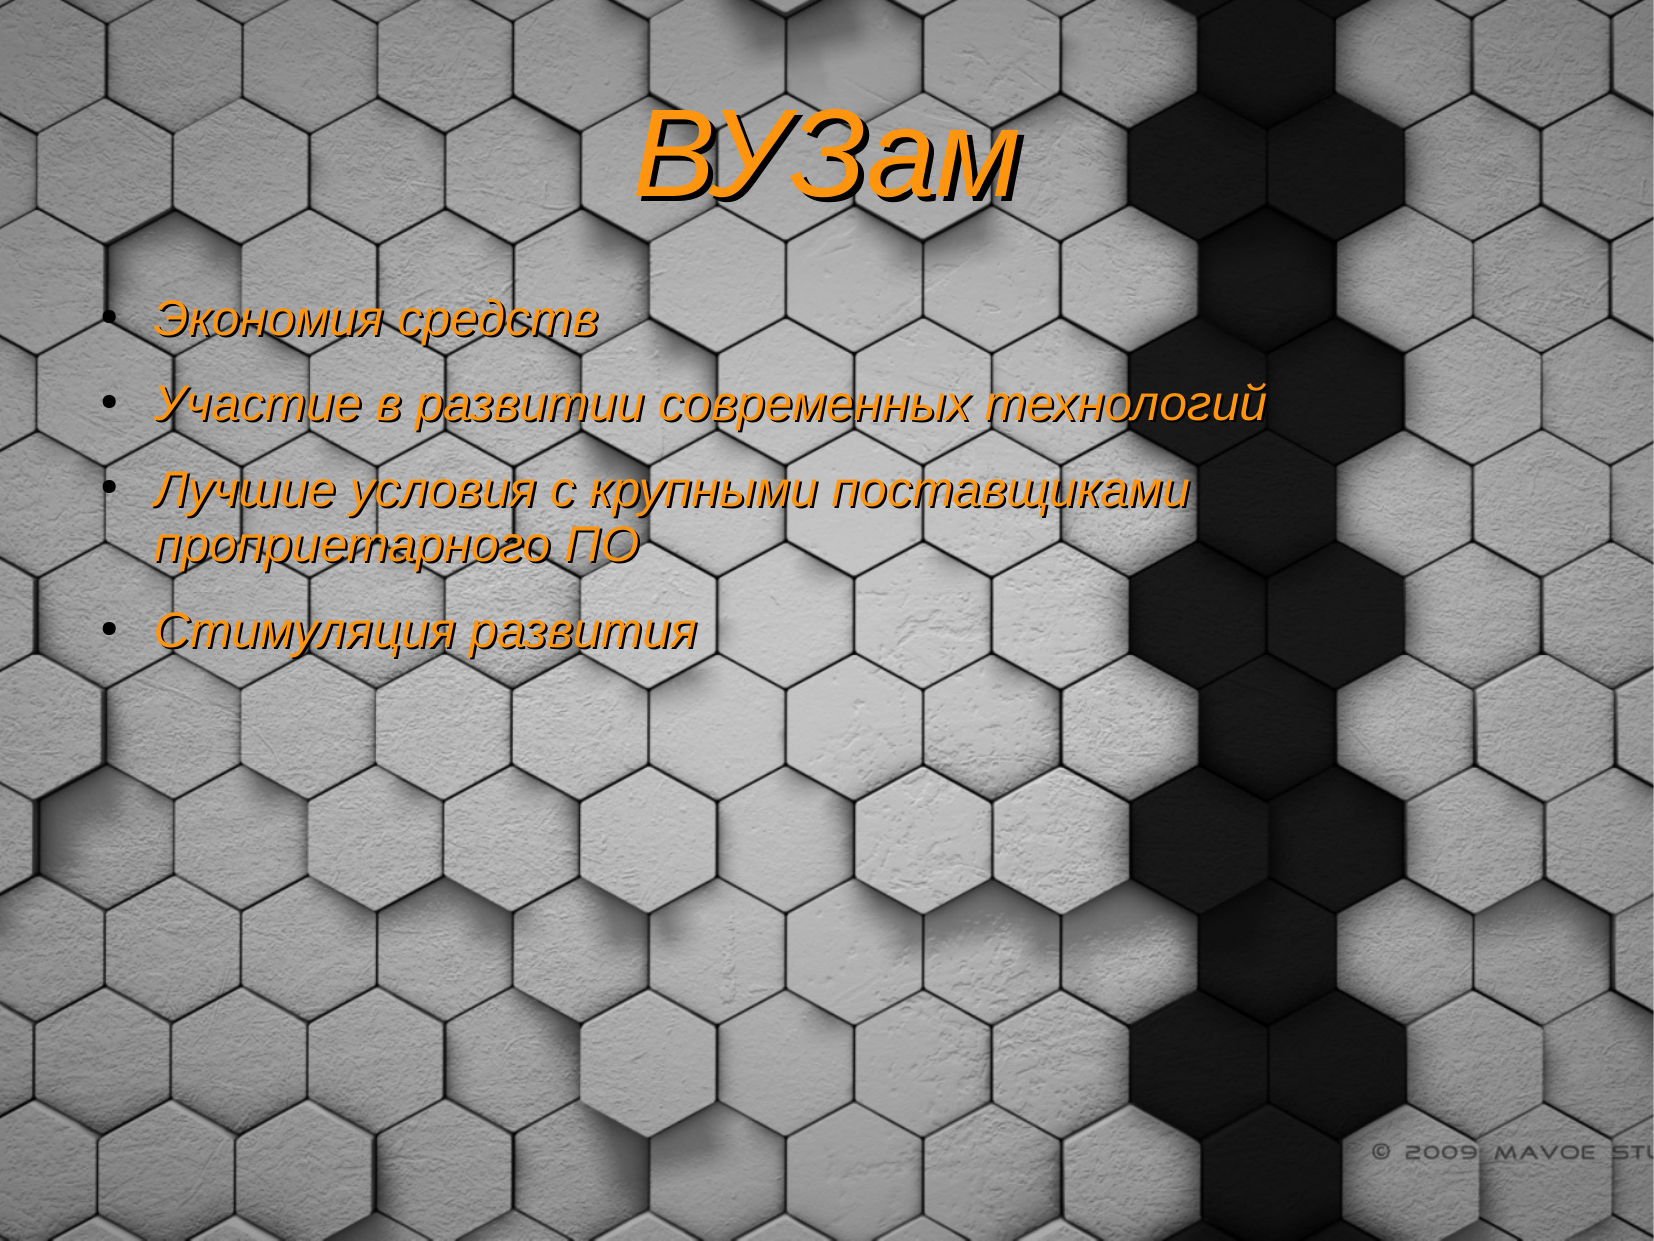

# ВУЗам
Экономия средств
Участие в развитии современных технологий
Лучшие условия с крупными поставщиками проприетарного ПО
Стимуляция развития